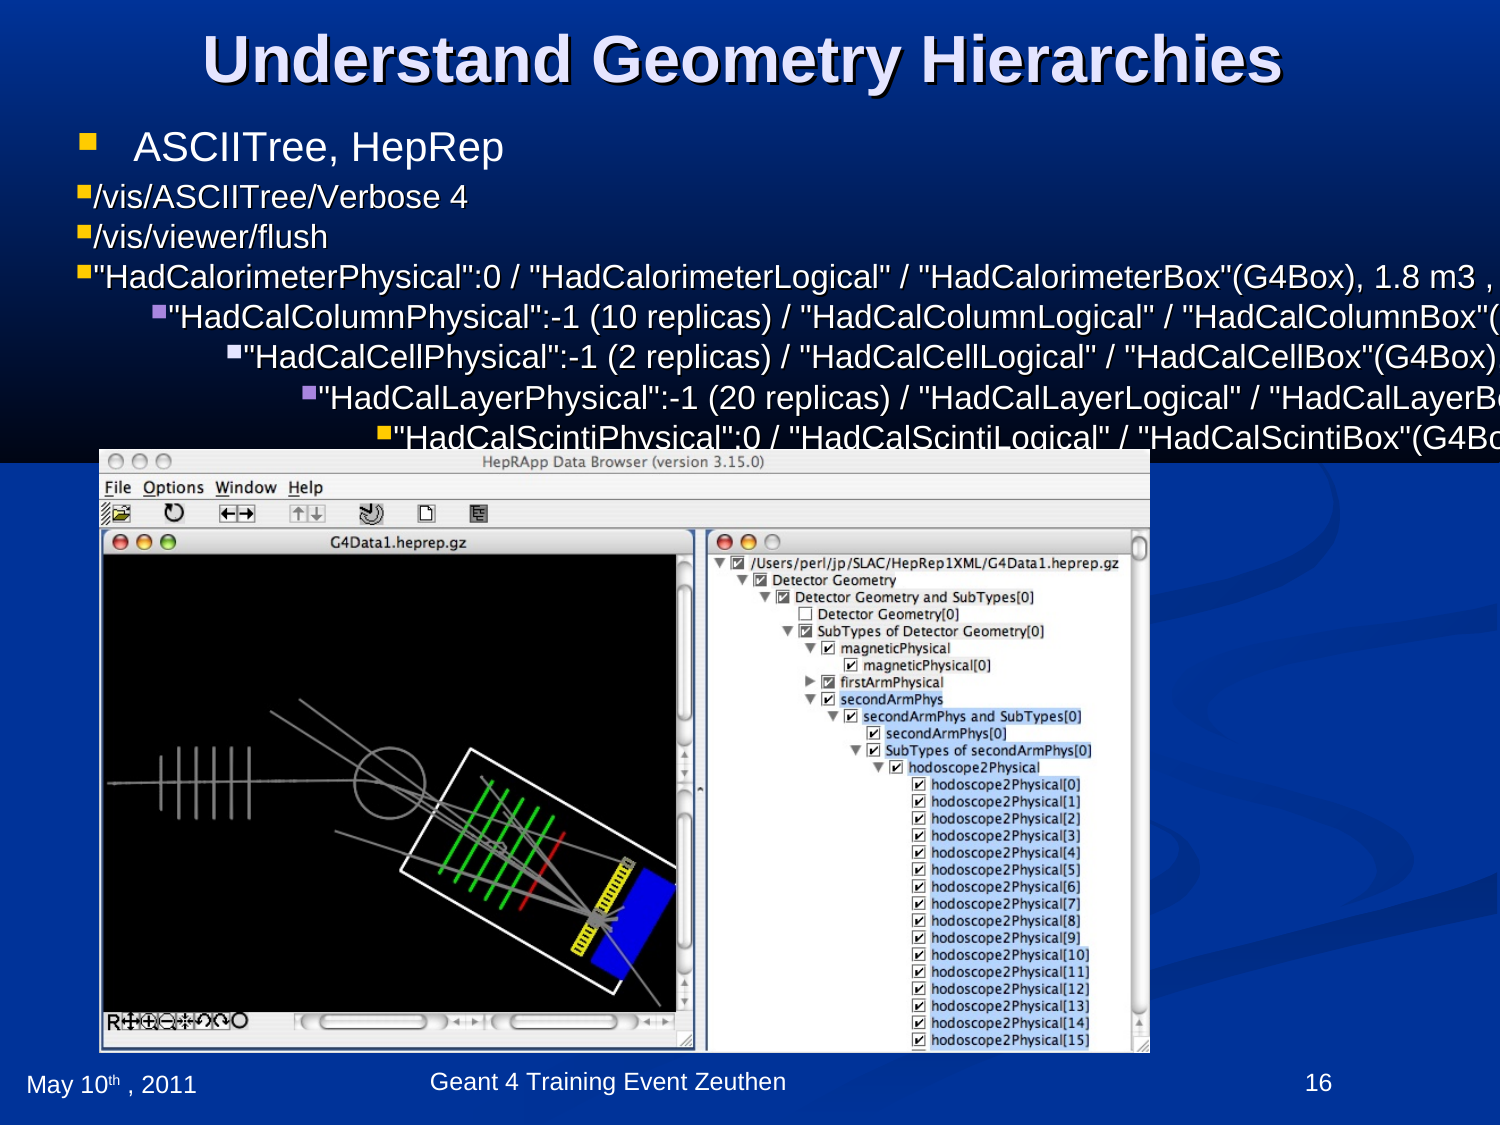

# Understand Geometry Hierarchies
ASCIITree, HepRep
/vis/ASCIITree/Verbose 4
/vis/viewer/flush
"HadCalorimeterPhysical":0 / "HadCalorimeterLogical" / "HadCalorimeterBox"(G4Box), 1.8 m3 , 11.35 g/cm3
"HadCalColumnPhysical":-1 (10 replicas) / "HadCalColumnLogical" / "HadCalColumnBox"(G4Box), 180000 cm3, 11.35 g/cm3
"HadCalCellPhysical":-1 (2 replicas) / "HadCalCellLogical" / "HadCalCellBox"(G4Box), 90000 cm3, 11.35 g/cm3
"HadCalLayerPhysical":-1 (20 replicas) / "HadCalLayerLogical" / "HadCalLayerBox"(G4Box), 4500 cm3, 11.35 g/cm3
"HadCalScintiPhysical":0 / "HadCalScintiLogical" / "HadCalScintiBox"(G4Box), 900 cm3, 1.032 g/cm3
Introduction to Geant4 Visualization J. Perl
10 January 2011
16